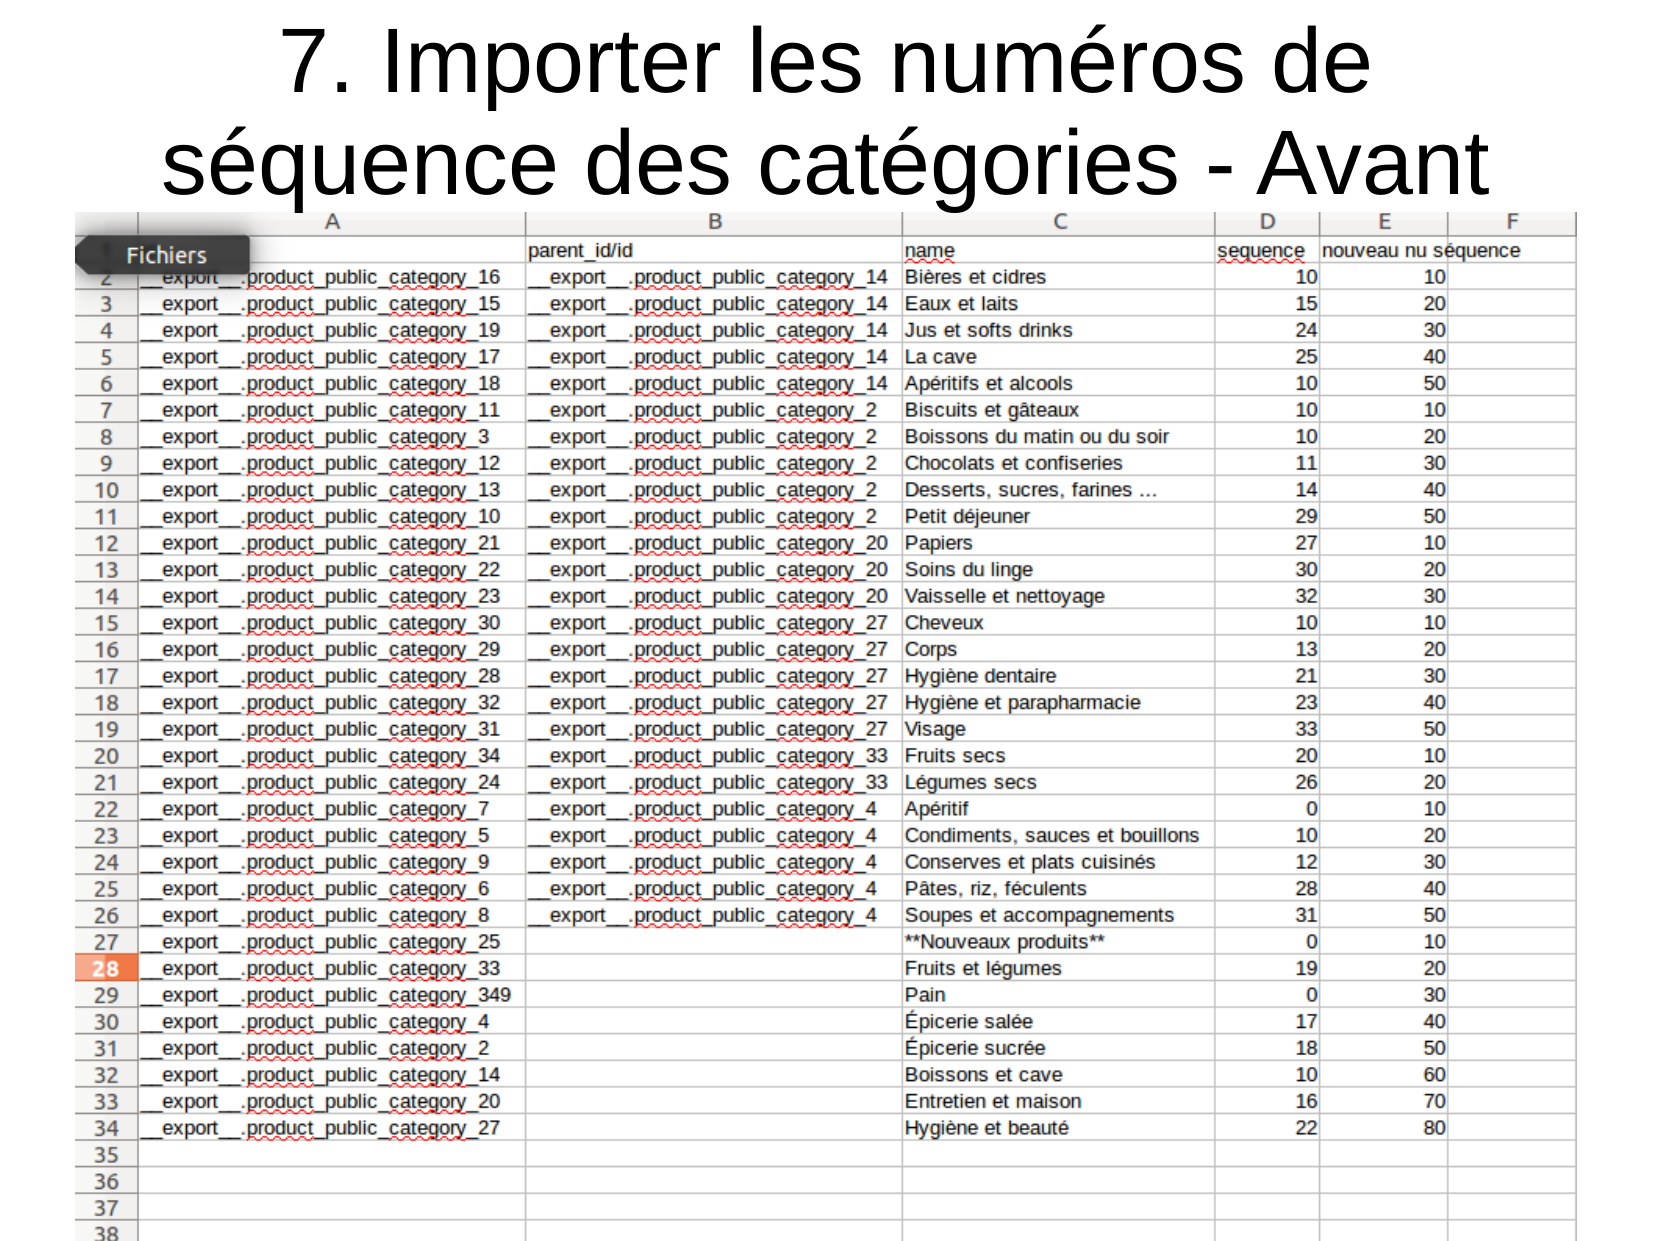

# 7. Importer les numéros de séquence des catégories - Avant